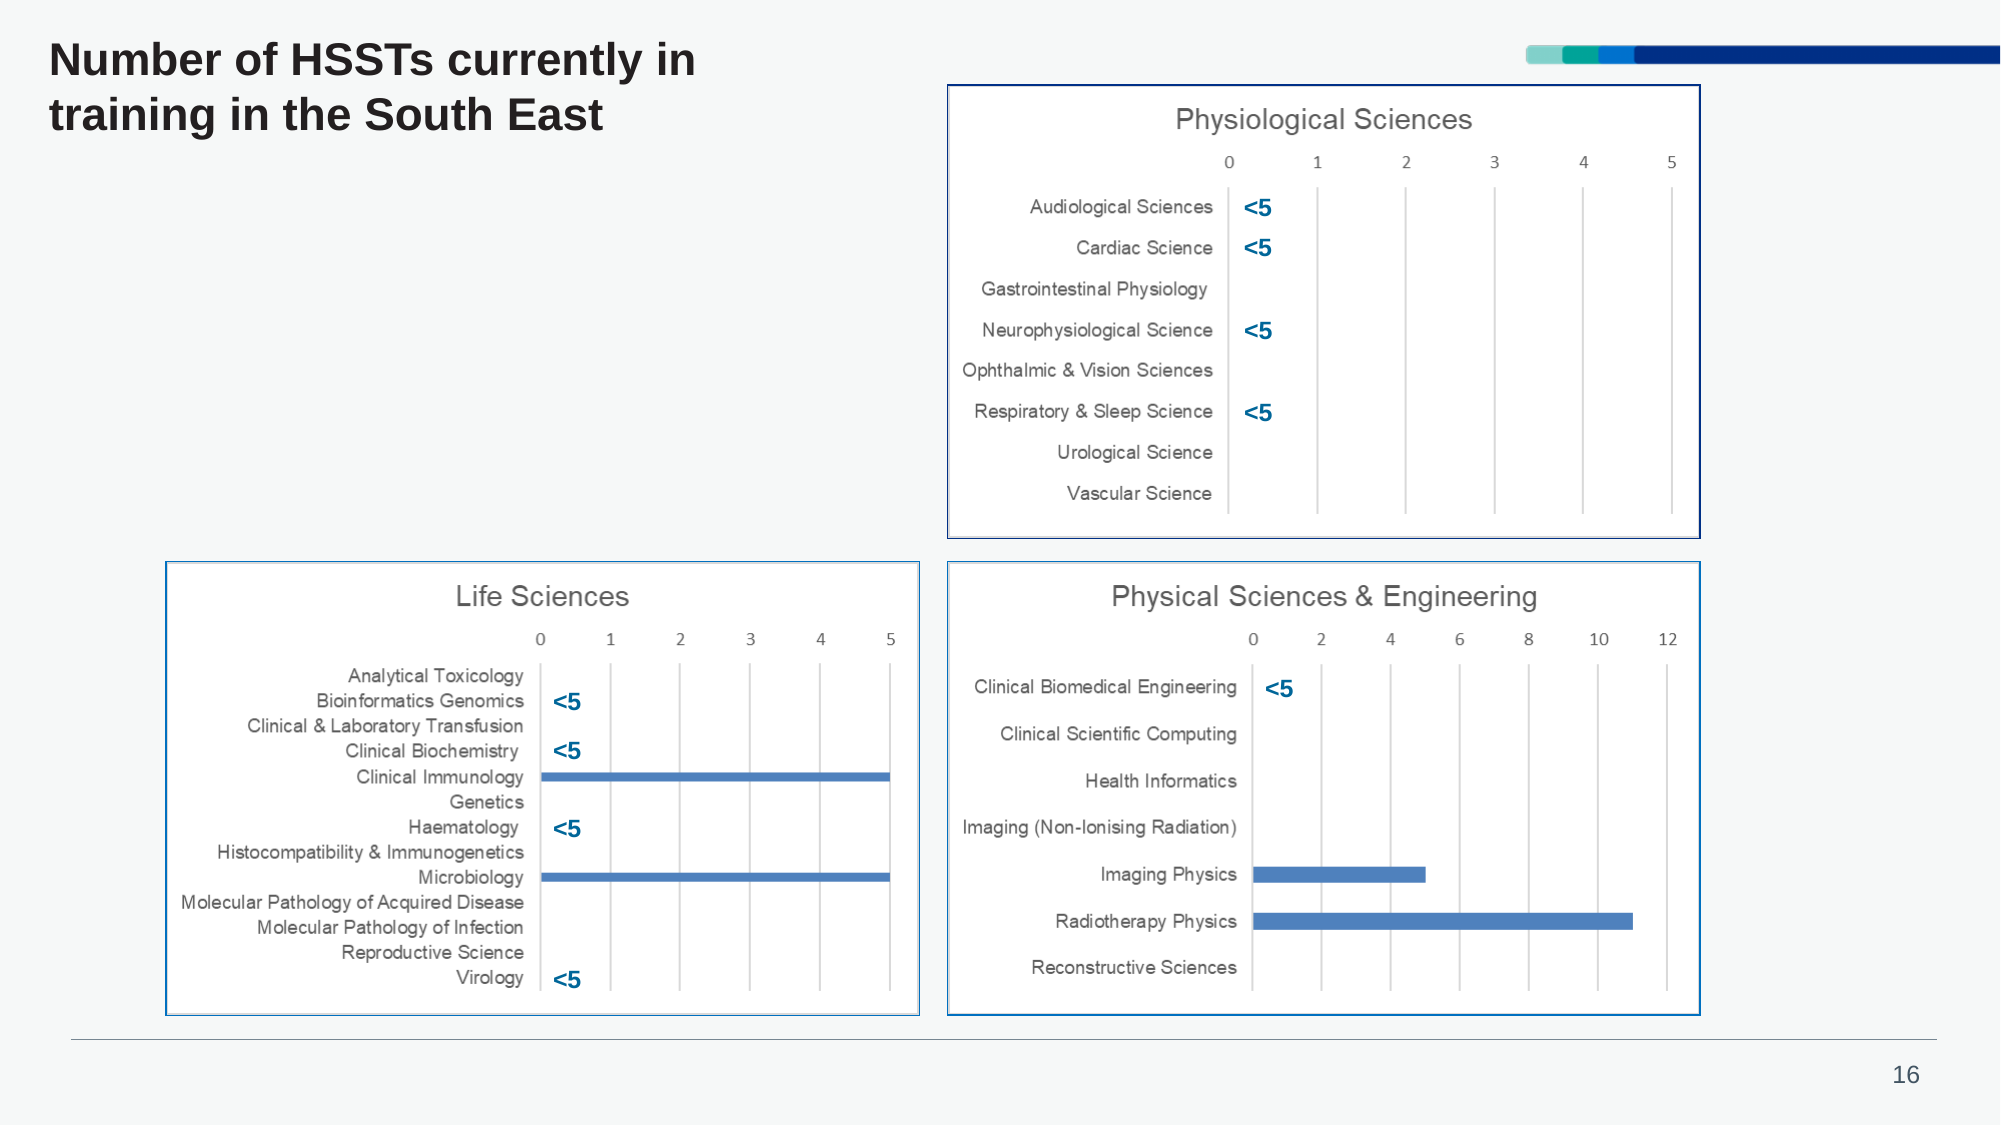

Number of HSSTs currently in training in the South East
<5
<5
<5
<5
<5
<5
<5
<5
<5